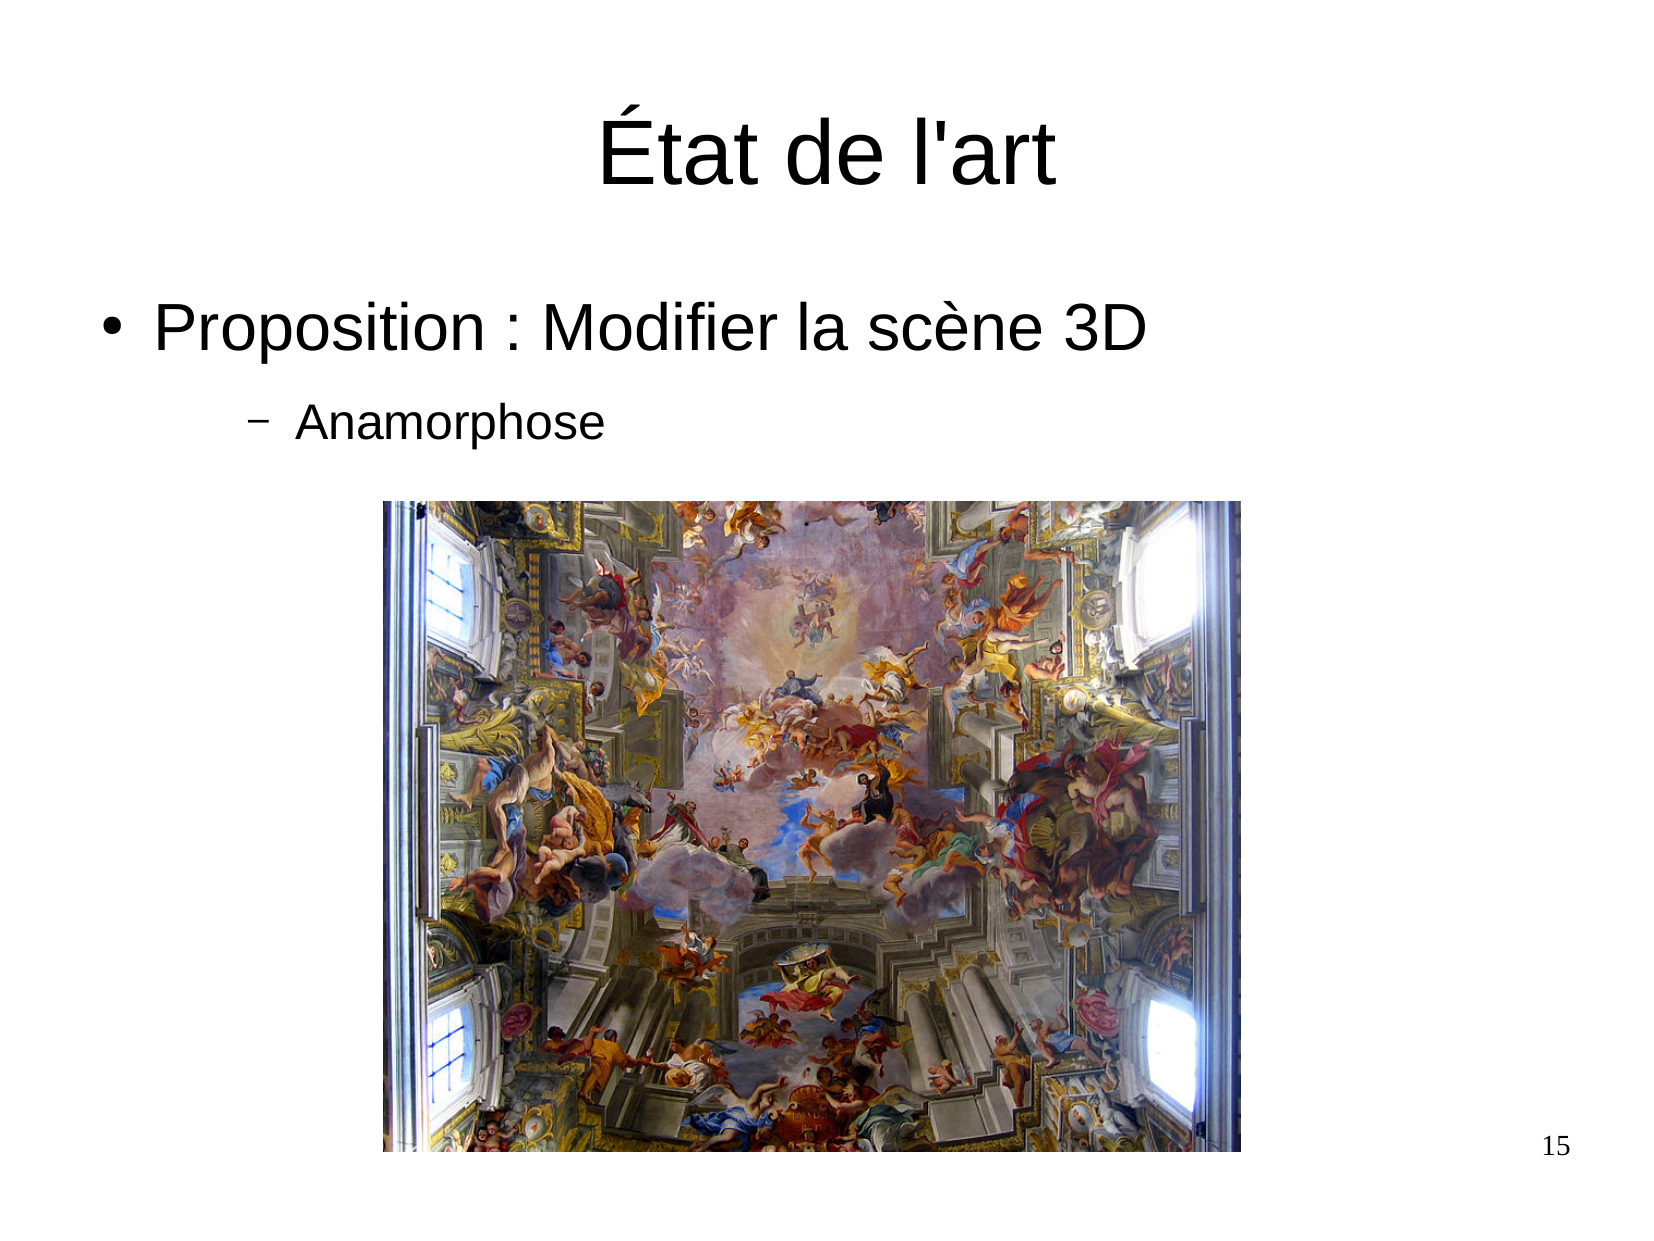

# État de l'art
Proposition : Modifier la scène 3D
Anamorphose
15